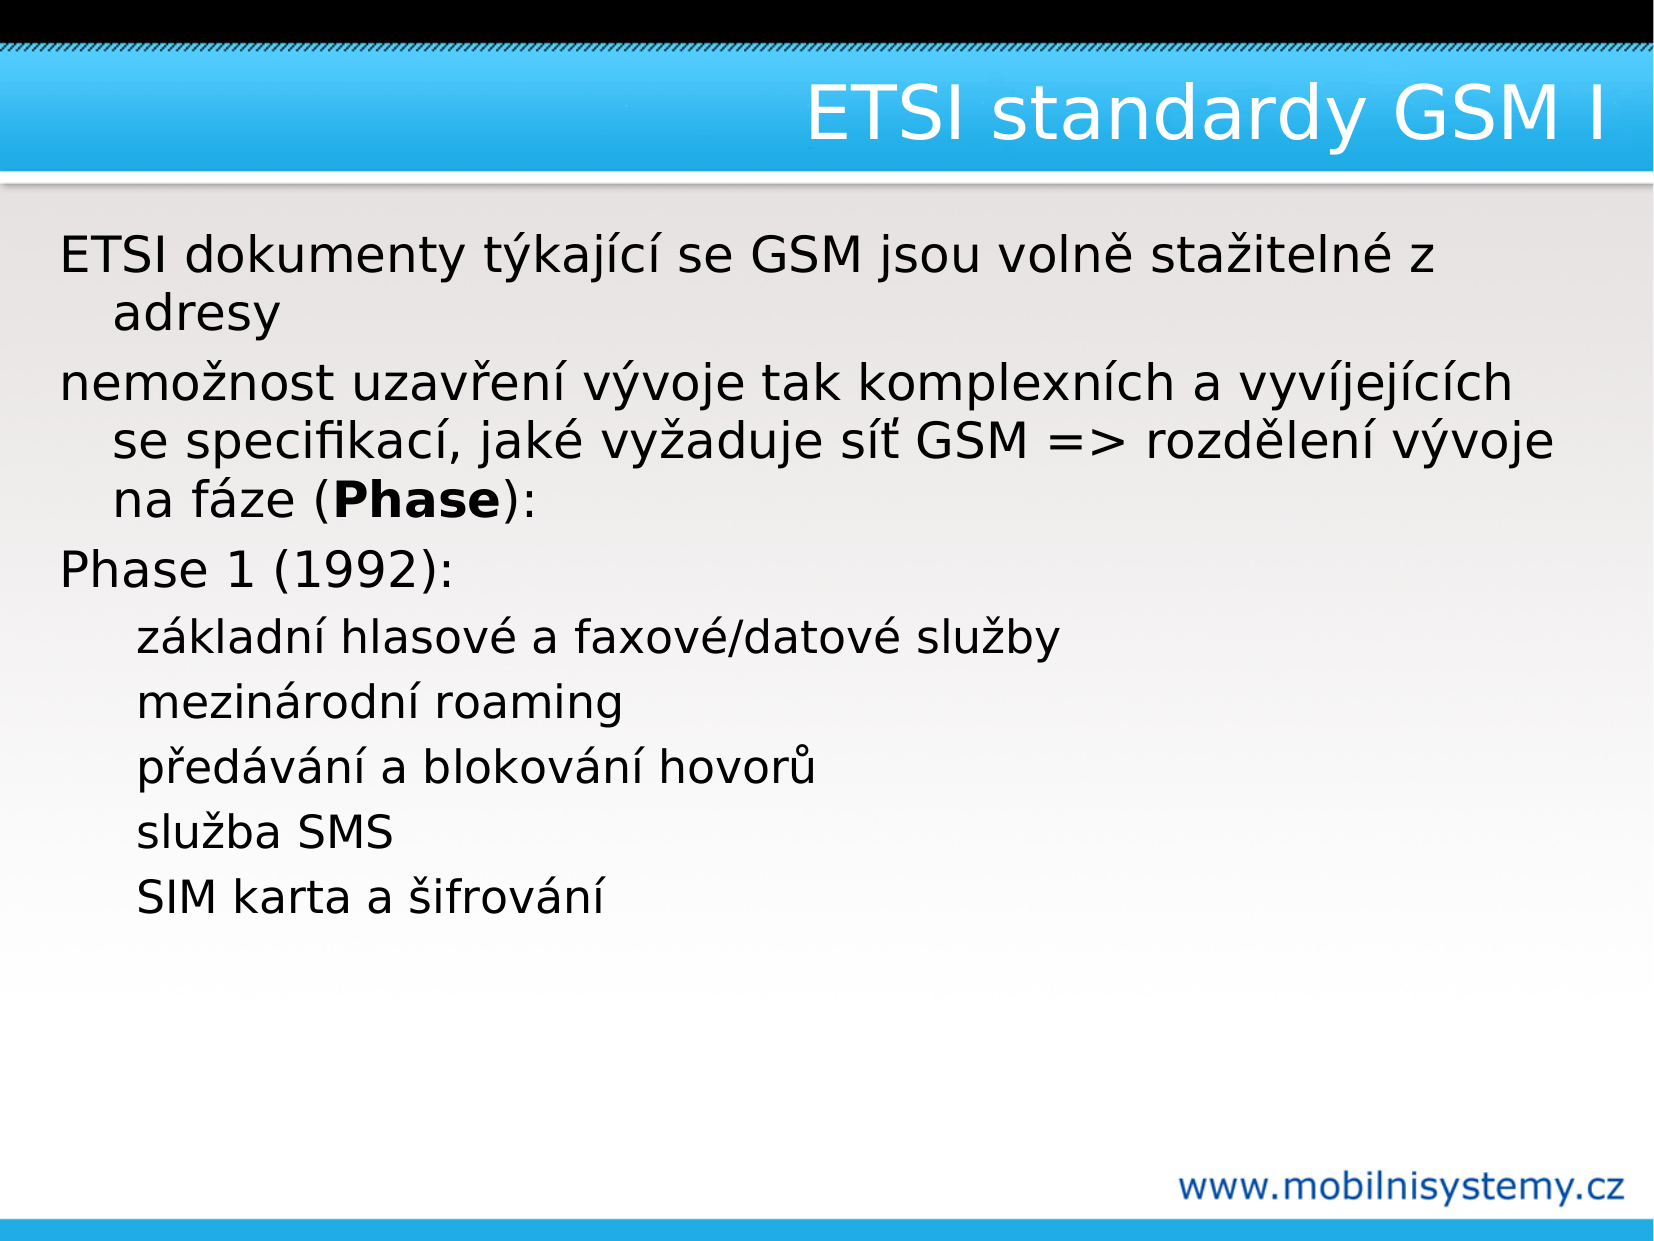

# ETSI standardy GSM I
ETSI dokumenty týkající se GSM jsou volně stažitelné z adresy
nemožnost uzavření vývoje tak komplexních a vyvíjejících se specifikací, jaké vyžaduje síť GSM => rozdělení vývoje na fáze (Phase):
Phase 1 (1992):
základní hlasové a faxové/datové služby
mezinárodní roaming
předávání a blokování hovorů
služba SMS
SIM karta a šifrování